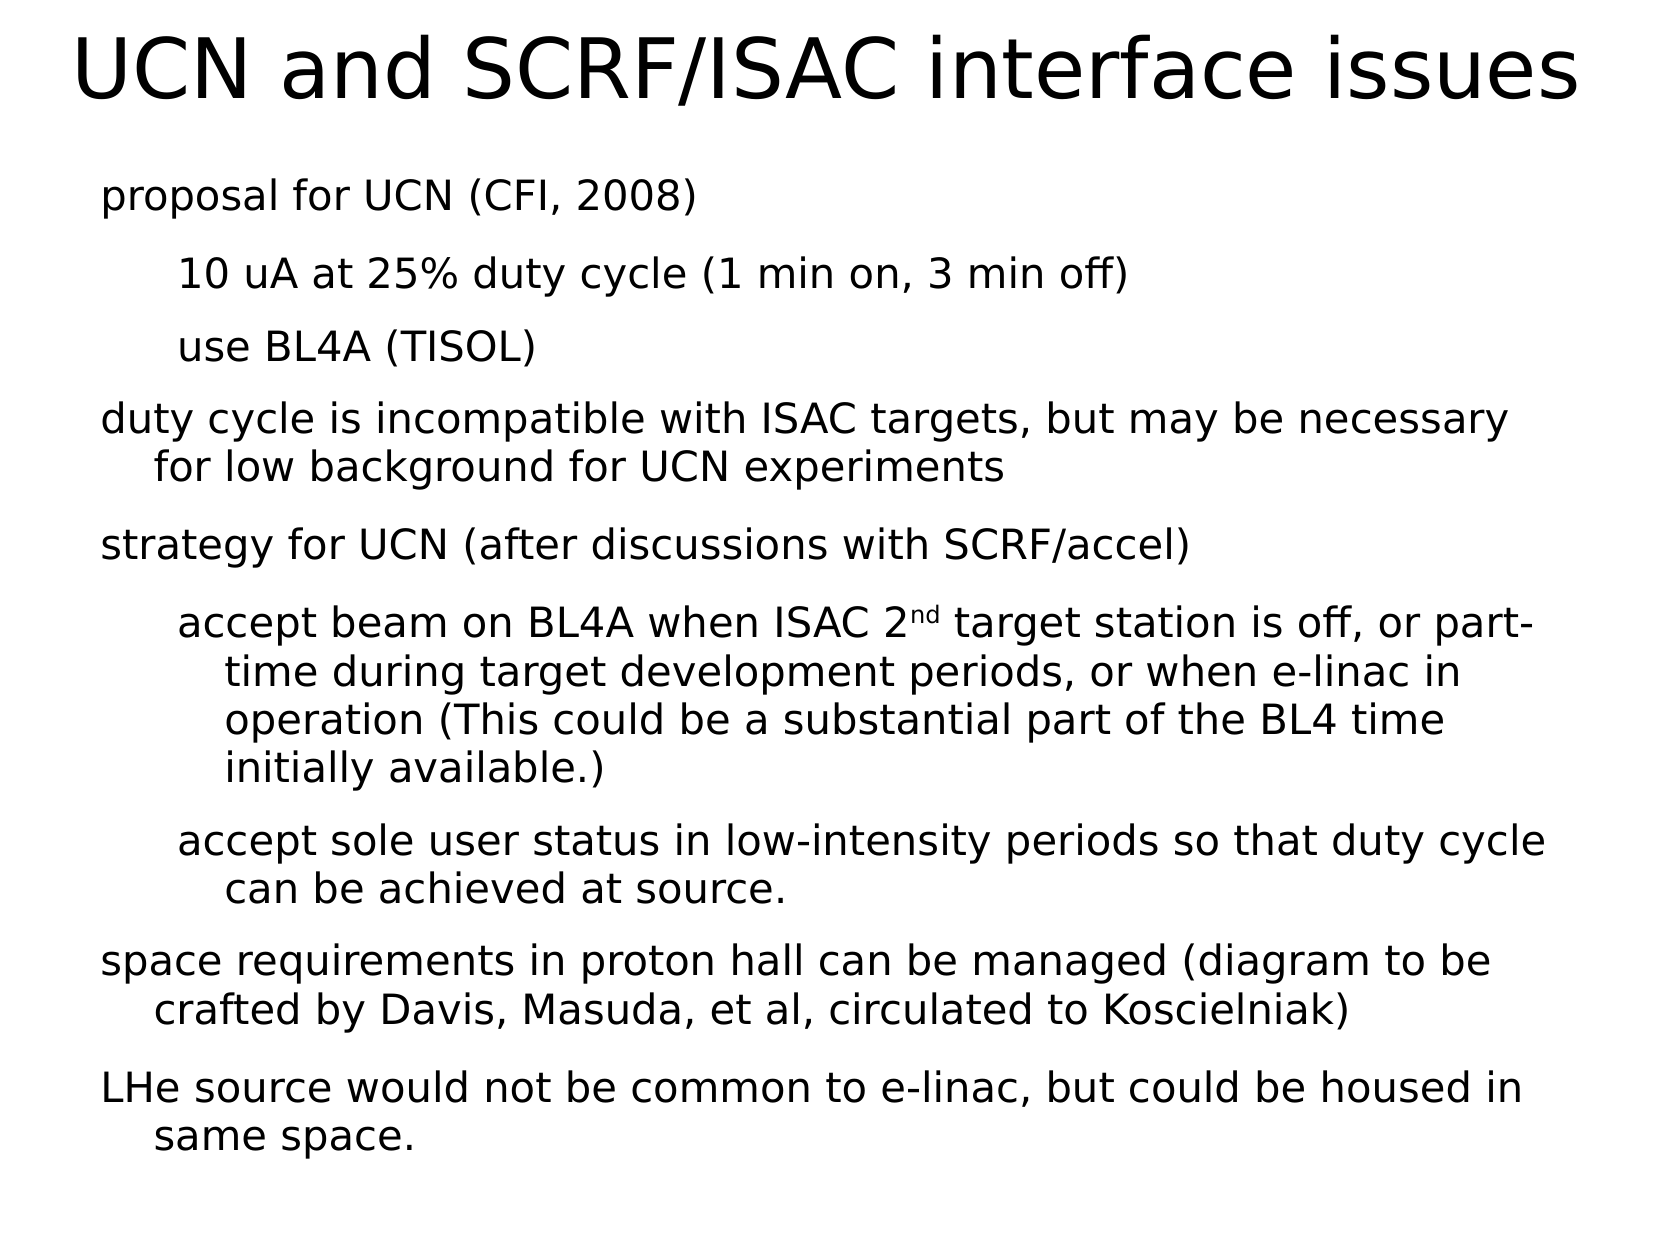

# UCN and SCRF/ISAC interface issues
proposal for UCN (CFI, 2008)
10 uA at 25% duty cycle (1 min on, 3 min off)
use BL4A (TISOL)
duty cycle is incompatible with ISAC targets, but may be necessary for low background for UCN experiments
strategy for UCN (after discussions with SCRF/accel)
accept beam on BL4A when ISAC 2nd target station is off, or part-time during target development periods, or when e-linac in operation (This could be a substantial part of the BL4 time initially available.)
accept sole user status in low-intensity periods so that duty cycle can be achieved at source.
space requirements in proton hall can be managed (diagram to be crafted by Davis, Masuda, et al, circulated to Koscielniak)
LHe source would not be common to e-linac, but could be housed in same space.